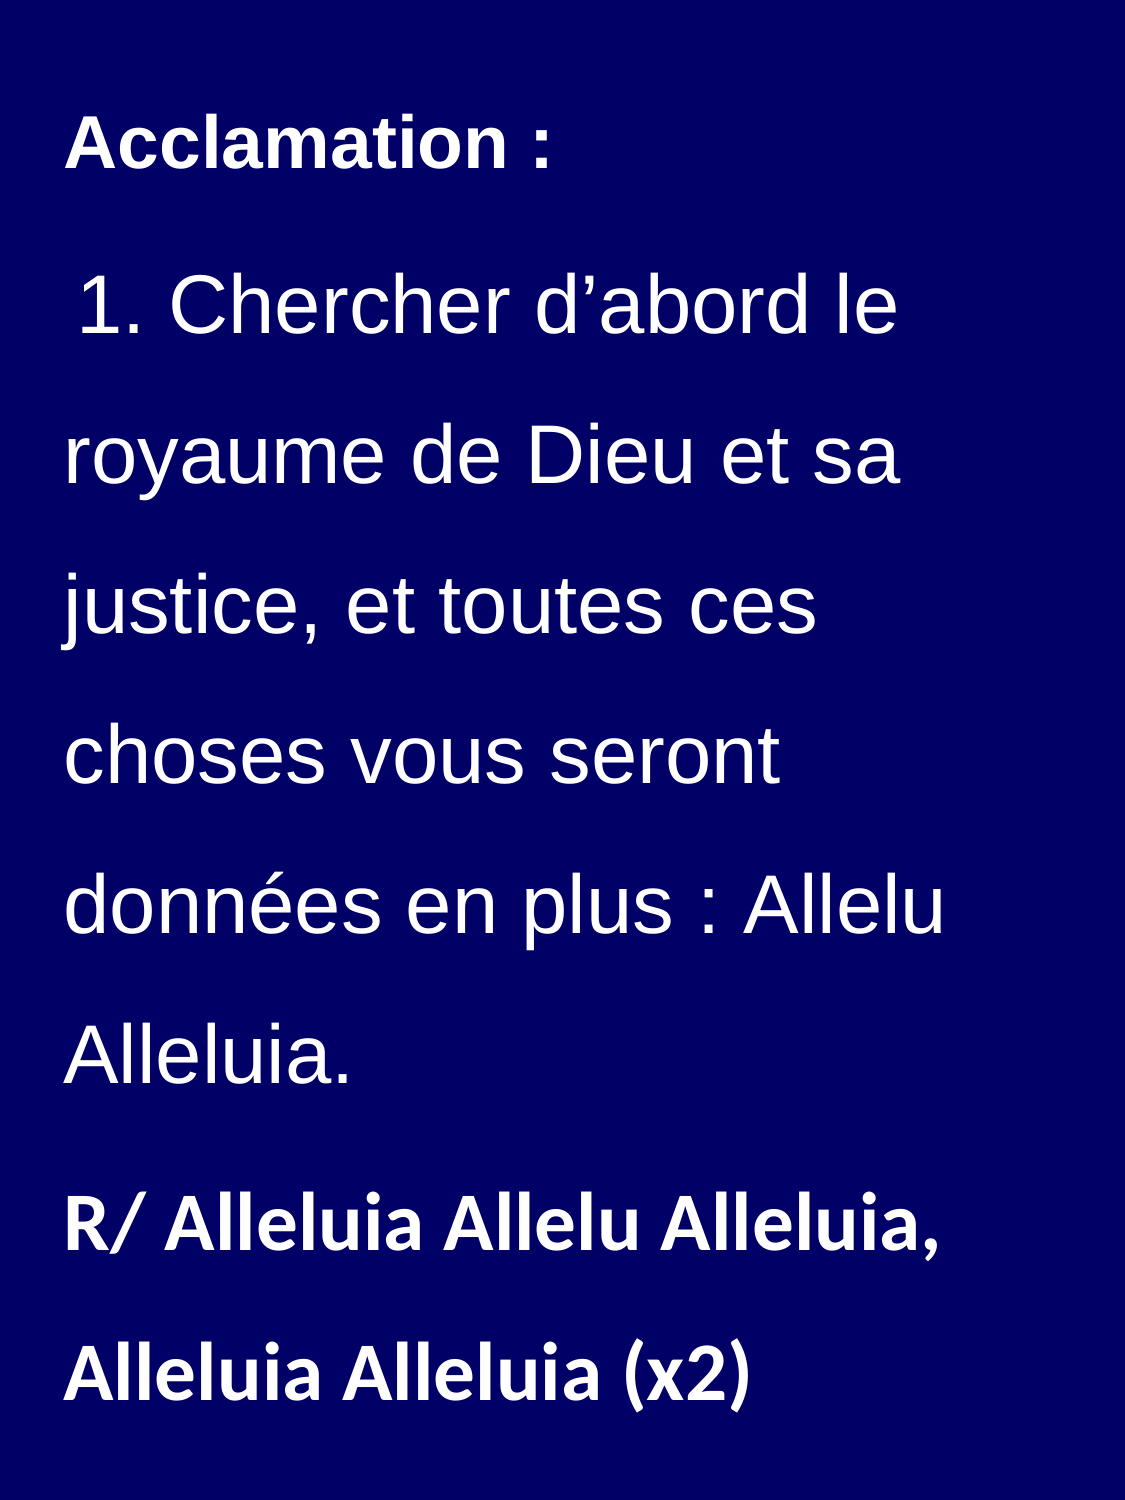

Acclamation :
 1. Chercher d’abord le royaume de Dieu et sa justice, et toutes ces choses vous seront données en plus : Allelu Alleluia.
R/ Alleluia Allelu Alleluia, Alleluia Alleluia (x2)